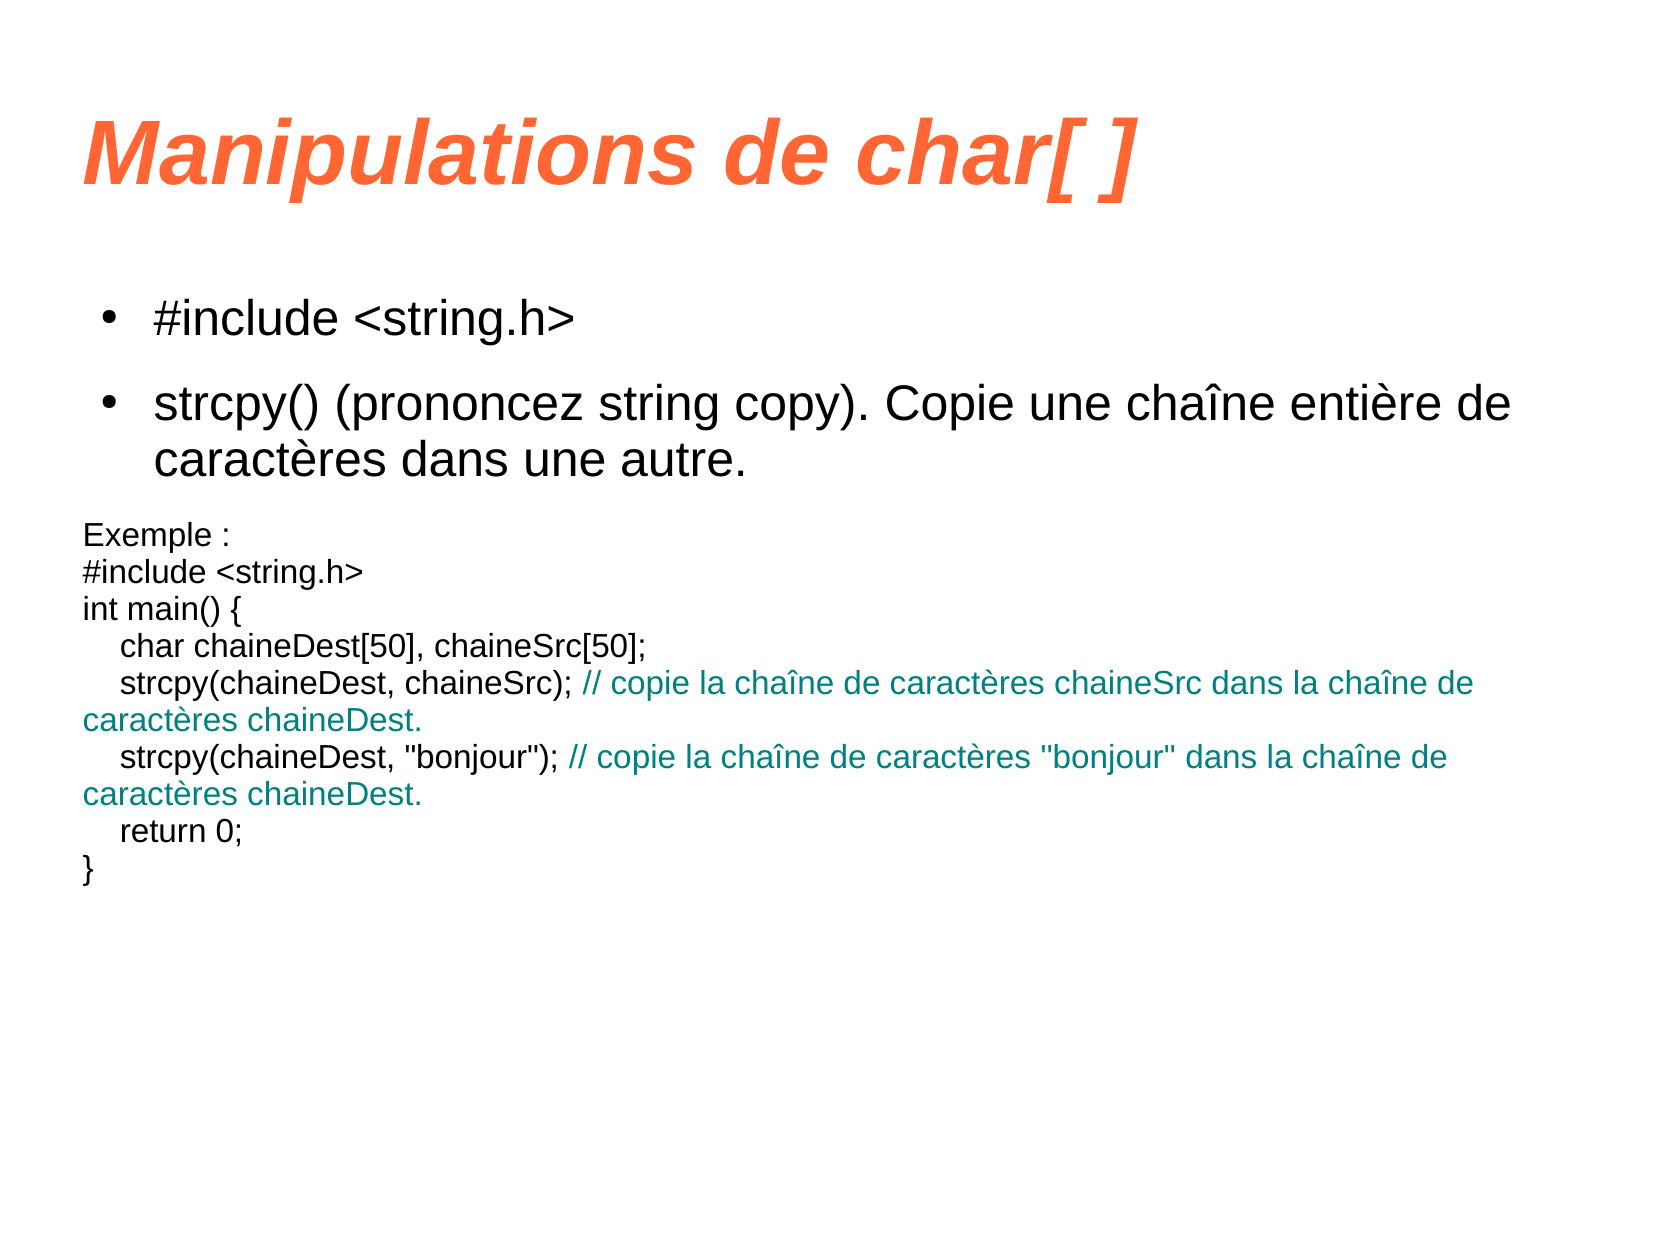

# Manipulations de char[ ]
#include <string.h>
strcpy() (prononcez string copy). Copie une chaîne entière de caractères dans une autre.
Exemple :
#include <string.h>
int main() {
 char chaineDest[50], chaineSrc[50];
 strcpy(chaineDest, chaineSrc); // copie la chaîne de caractères chaineSrc dans la chaîne de caractères chaineDest.
 strcpy(chaineDest, "bonjour"); // copie la chaîne de caractères ''bonjour'' dans la chaîne de caractères chaineDest.
 return 0;
}